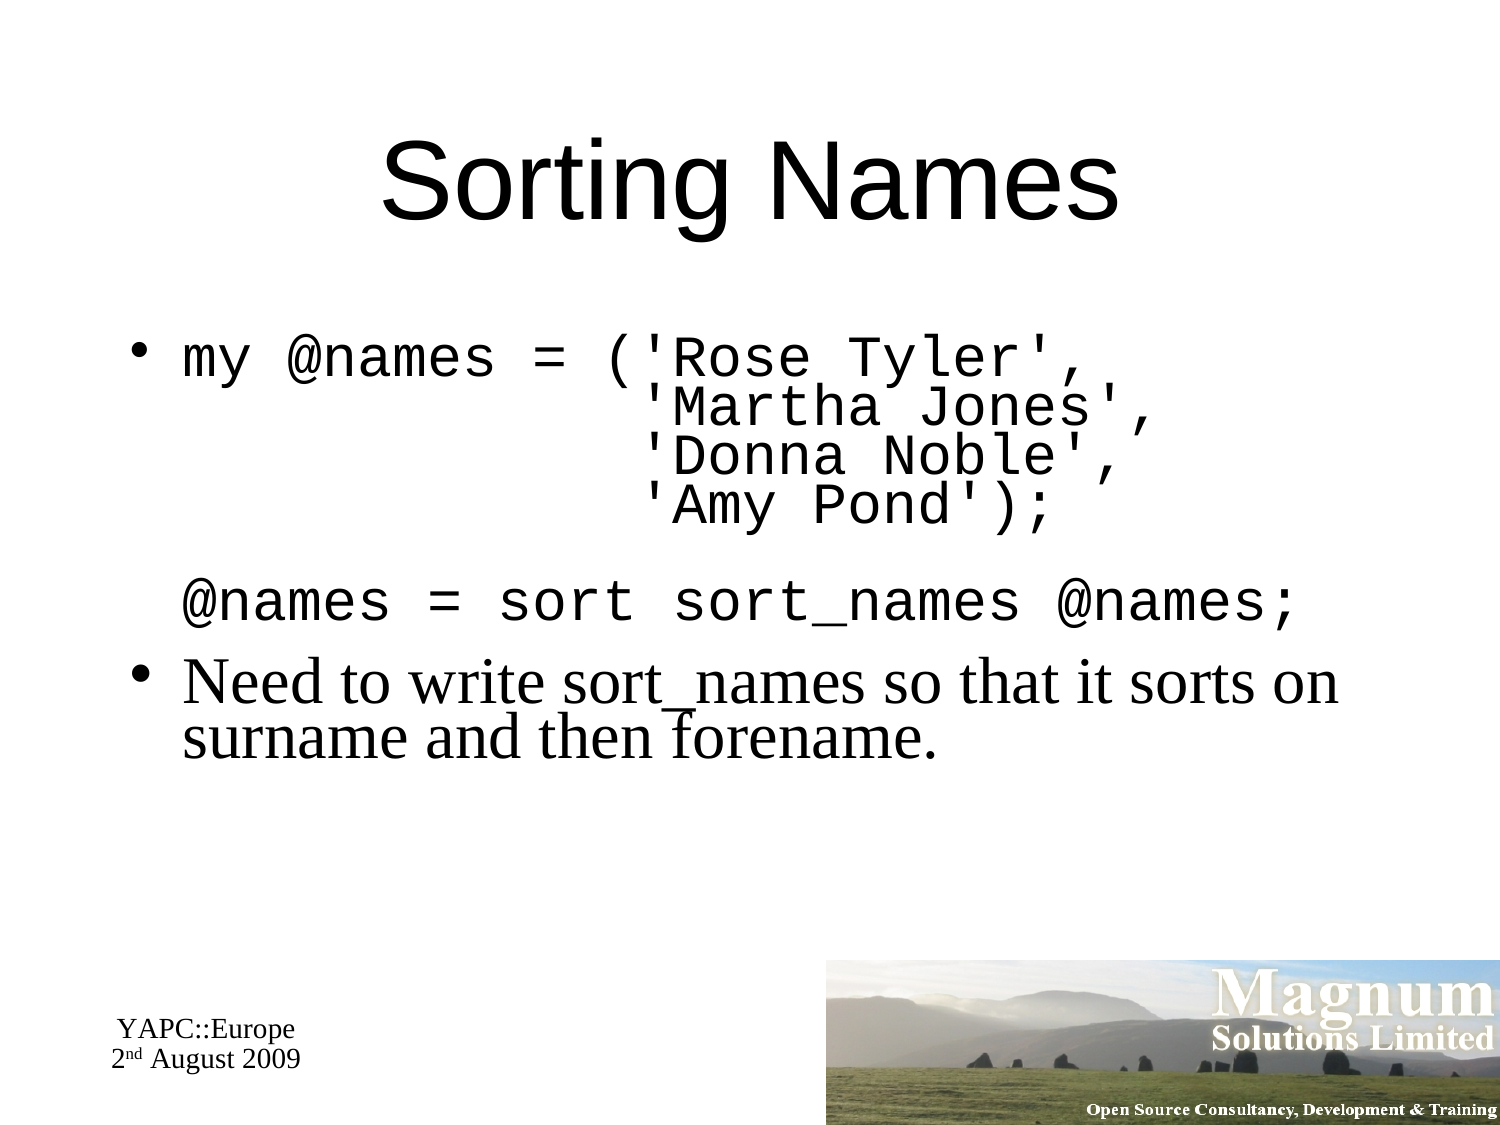

# Sorting Names
my @names = ('Rose Tyler',
 'Martha Jones',
 'Donna Noble',
 'Amy Pond');
@names = sort sort_names @names;
Need to write sort_names so that it sorts on surname and then forename.
50